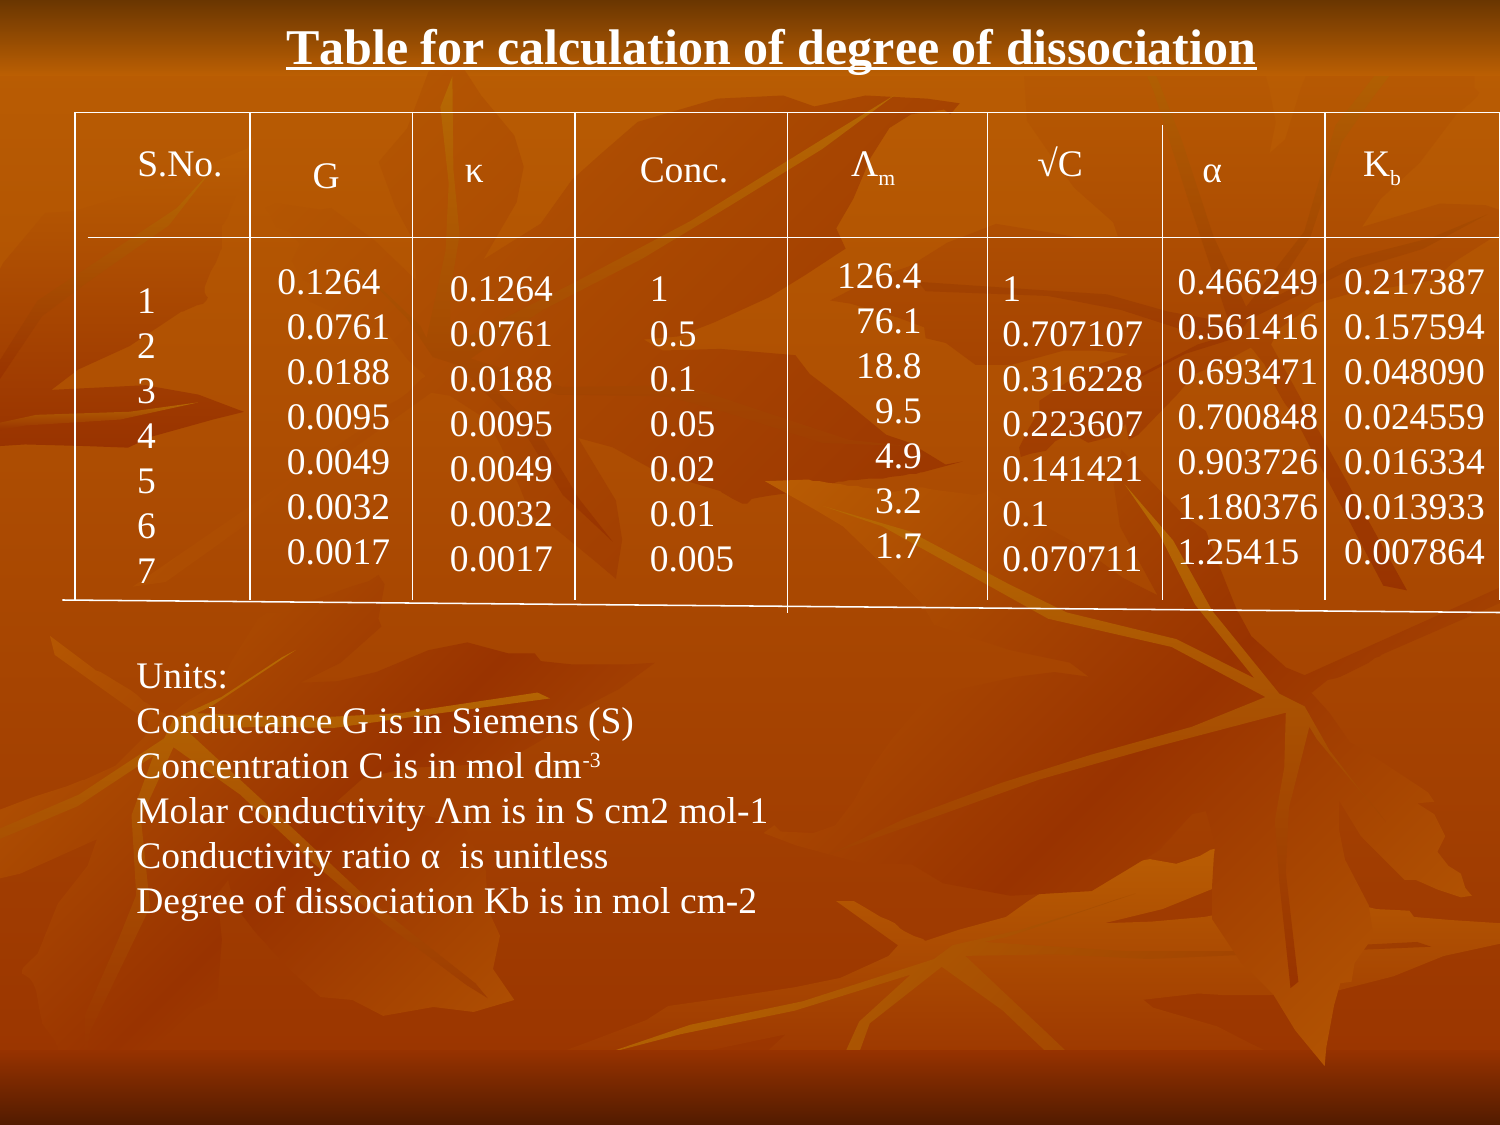

Table for calculation of degree of dissociation
S.No.
Λm
√C
Kb
κ
Conc.
α
G
126.4
 76.1
 18.8
 9.5
 4.9
 3.2
 1.7
0.1264
 0.0761
 0.0188
 0.0095
 0.0049
 0.0032
 0.0017
0.466249
0.561416
0.693471
0.700848
0.903726
1.180376
1.25415
0.217387
0.157594
0.048090
0.024559
0.016334
0.013933
0.007864
0.1264
0.0761
0.0188
0.0095
0.0049
0.0032
0.0017
1
0.5
0.1
0.05
0.02
0.01
0.005
1
0.707107
0.316228
0.223607
0.141421
0.1
0.070711
1
2
3
4
5
6
7
Units:
Conductance G is in Siemens (S)
Concentration C is in mol dm-3
Molar conductivity Λm is in S cm2 mol-1
Conductivity ratio α is unitless
Degree of dissociation Kb is in mol cm-2